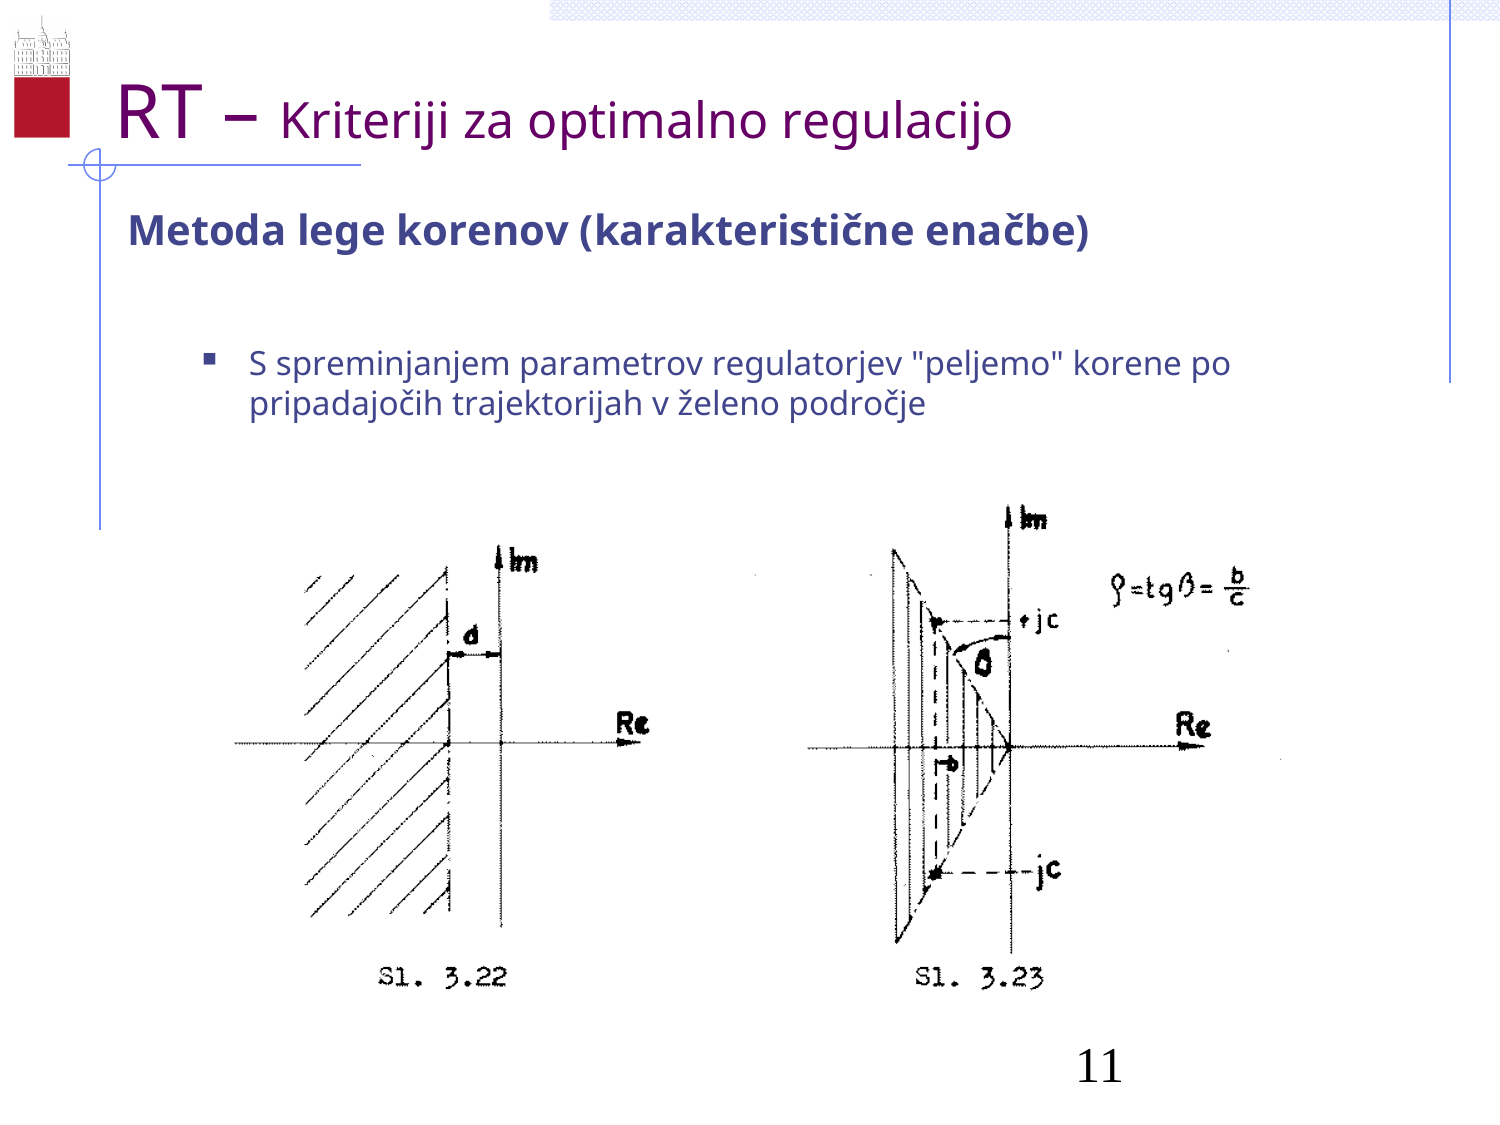

RT – Kriteriji za optimalno regulacijo
# Metoda lege korenov (karakteristične enačbe)
S spreminjanjem parametrov regulatorjev "peljemo" korene po pripadajočih trajektorijah v želeno področje
11